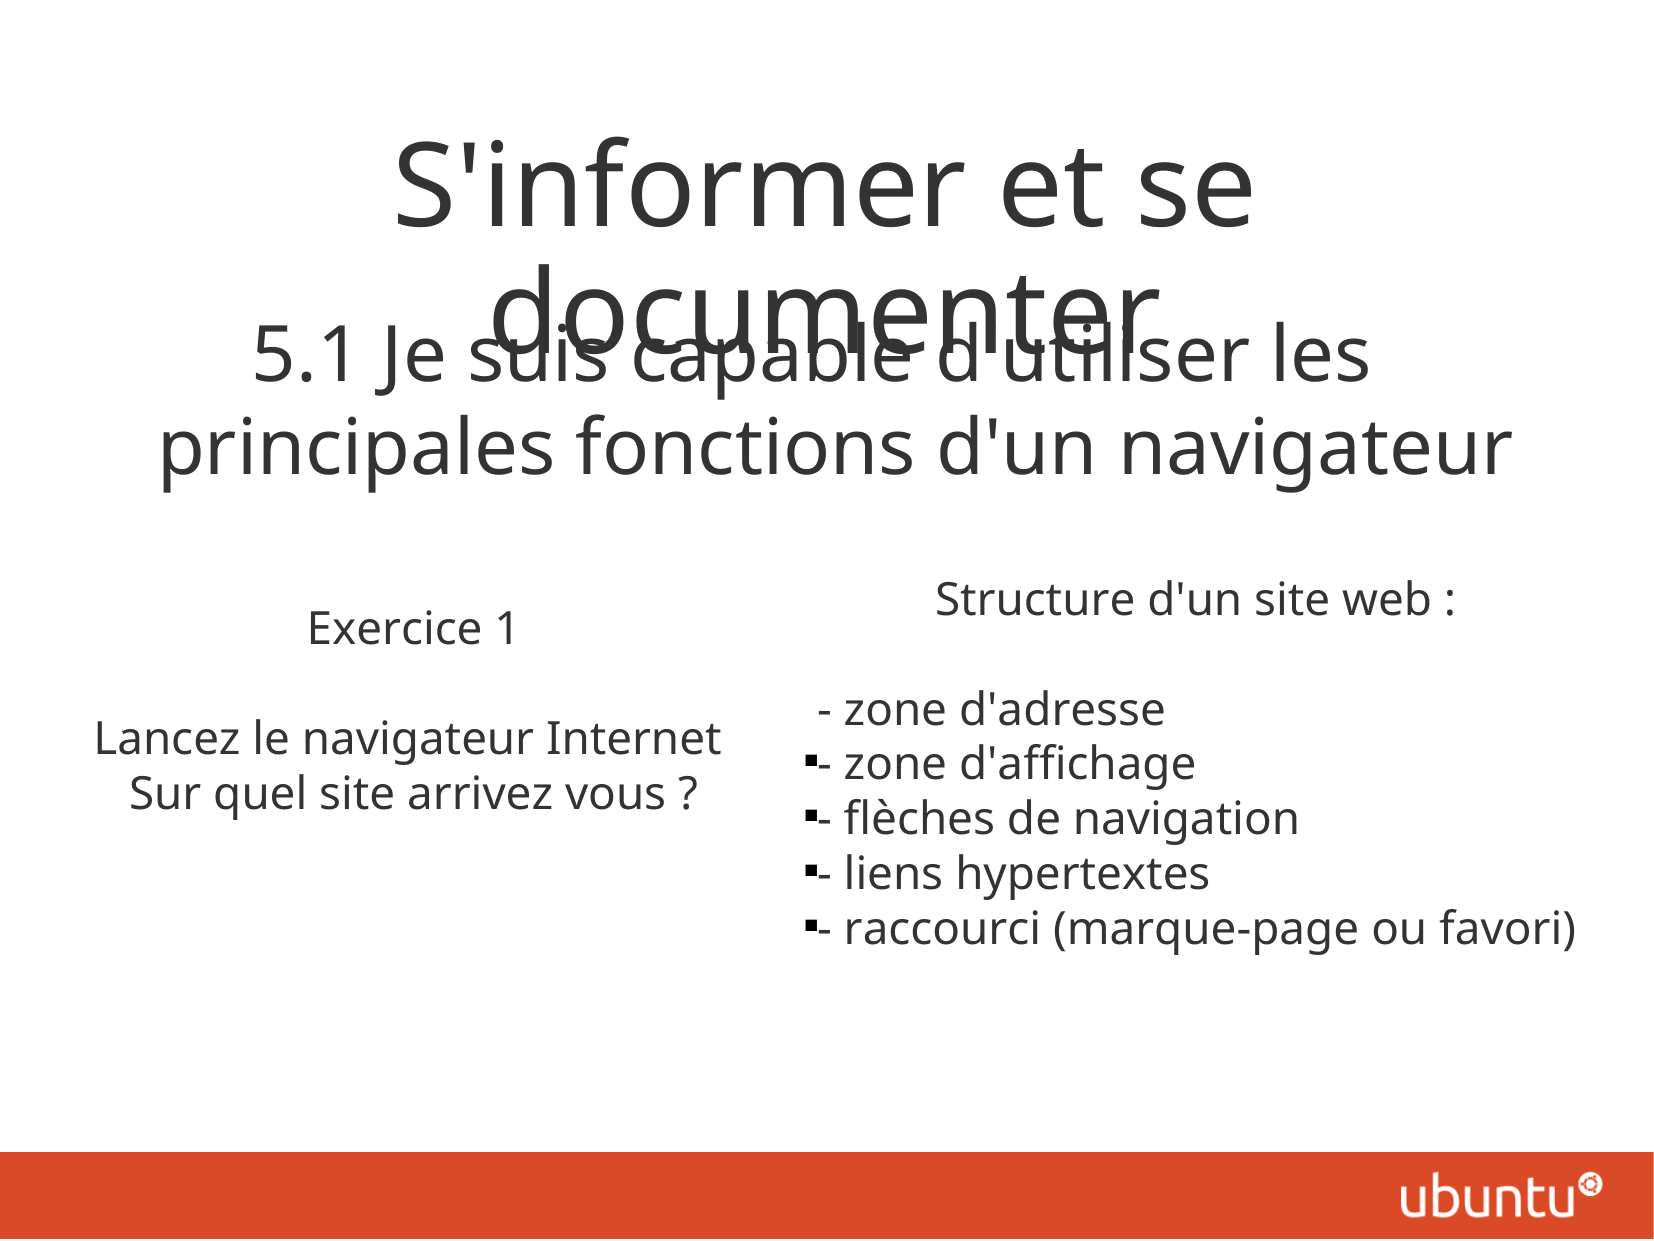

# S'informer et se documenter
5.1 Je suis capable d'utiliser les principales fonctions d'un navigateur
Structure d'un site web :
- zone d'adresse
- zone d'affichage
- flèches de navigation
- liens hypertextes
- raccourci (marque-page ou favori)
Exercice 1
Lancez le navigateur Internet
Sur quel site arrivez vous ?